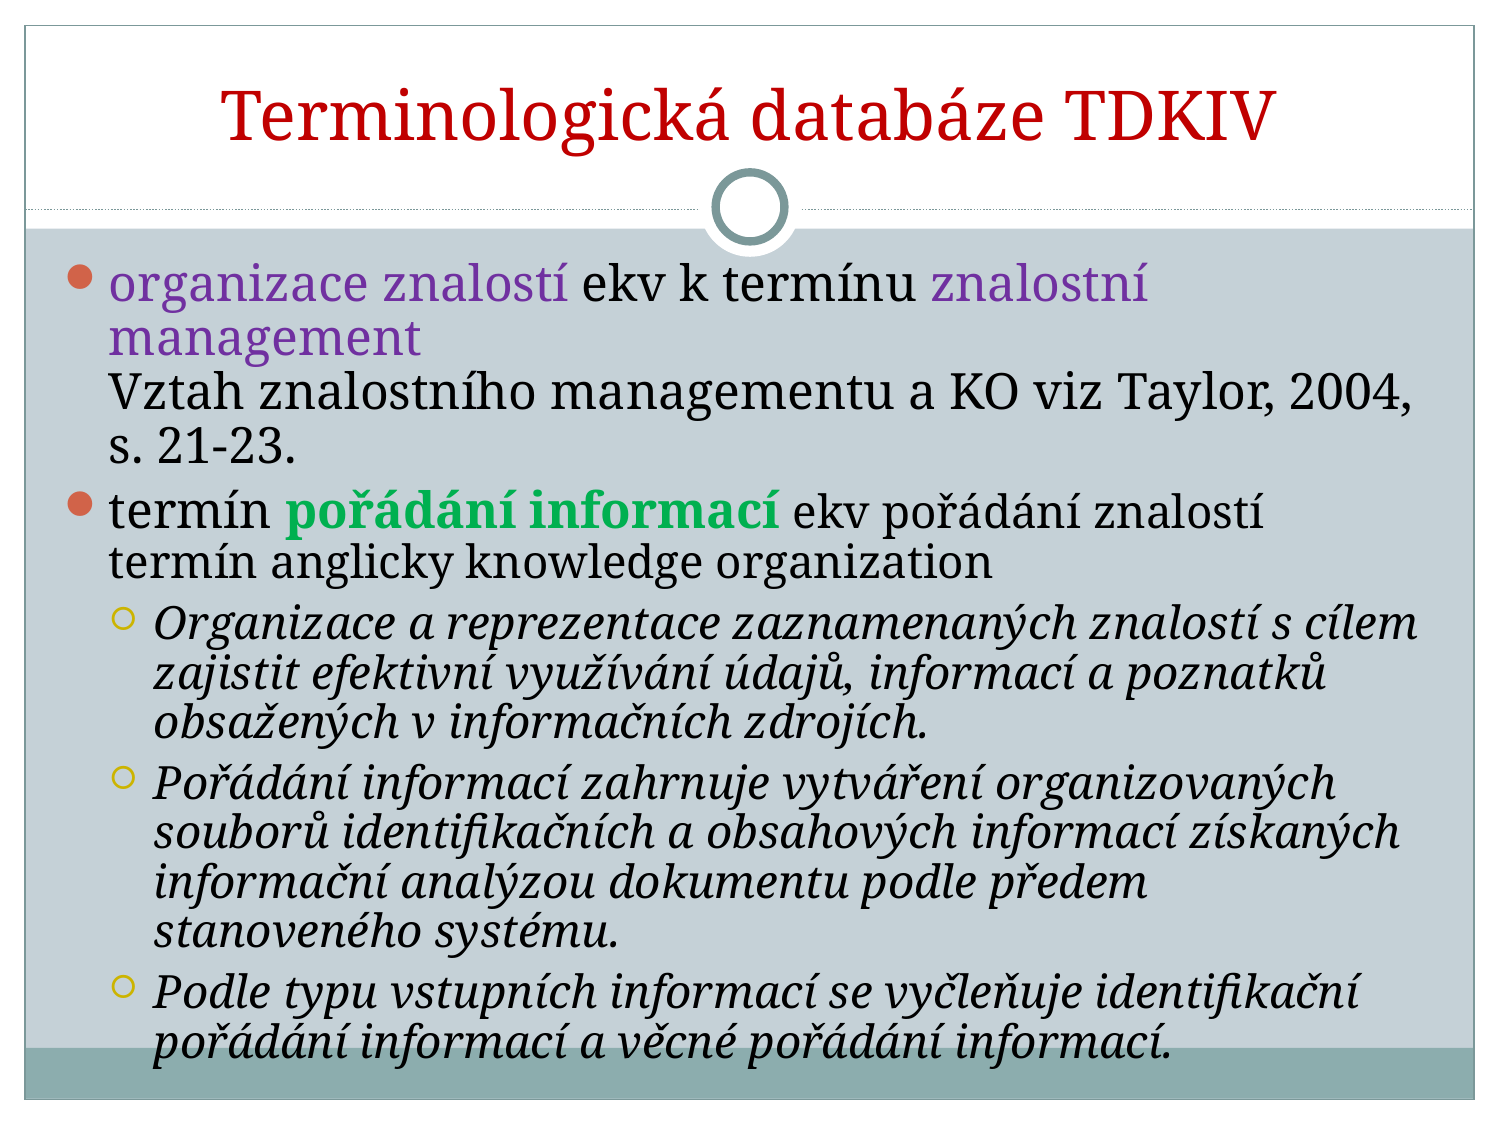

# Terminologická databáze TDKIV
organizace znalostí ekv k termínu znalostní management
Vztah znalostního managementu a KO viz Taylor, 2004, s. 21-23.
termín pořádání informací ekv pořádání znalostí
termín anglicky knowledge organization
Organizace a reprezentace zaznamenaných znalostí s cílem zajistit efektivní využívání údajů, informací a poznatků obsažených v informačních zdrojích.
Pořádání informací zahrnuje vytváření organizovaných souborů identifikačních a obsahových informací získaných informační analýzou dokumentu podle předem stanoveného systému.
Podle typu vstupních informací se vyčleňuje identifikační pořádání informací a věcné pořádání informací.